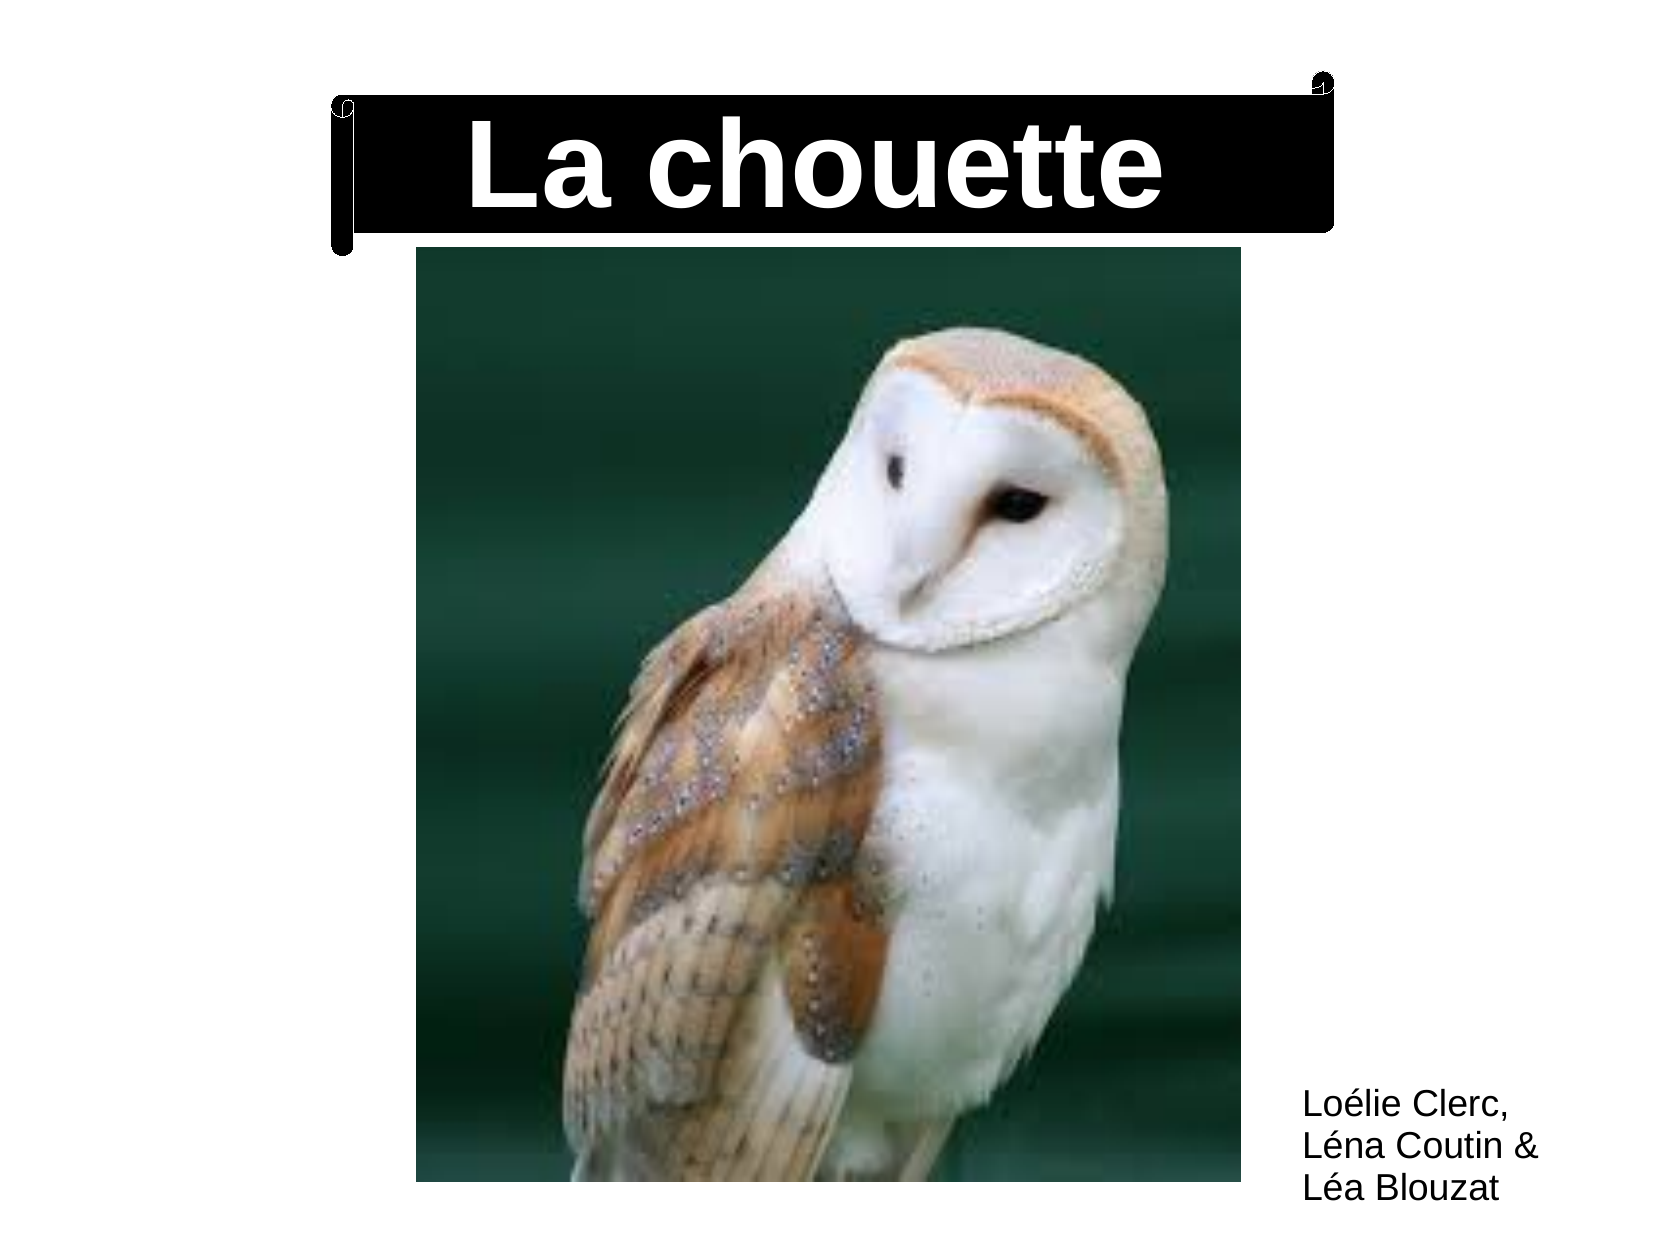

# La chouette
La chouette
Loélie Clerc,
Léna Coutin &
Léa Blouzat